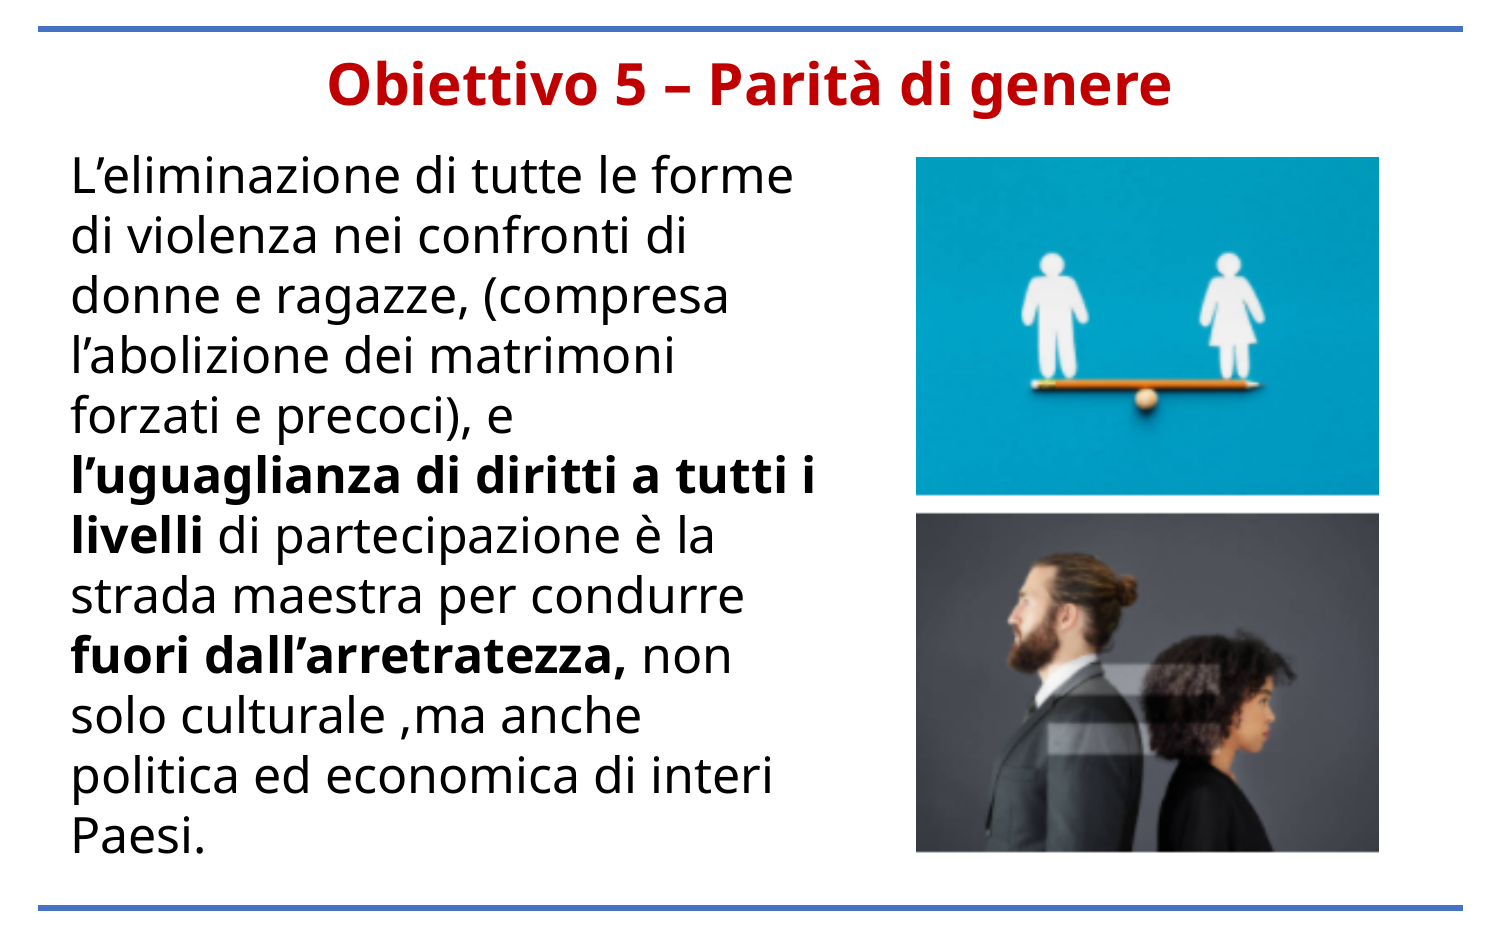

# Obiettivo 5 – Parità di genere
L’eliminazione di tutte le forme di violenza nei confronti di donne e ragazze, (compresa l’abolizione dei matrimoni forzati e precoci), e l’uguaglianza di diritti a tutti i livelli di partecipazione è la strada maestra per condurre fuori dall’arretratezza, non solo culturale ,ma anche politica ed economica di interi Paesi.